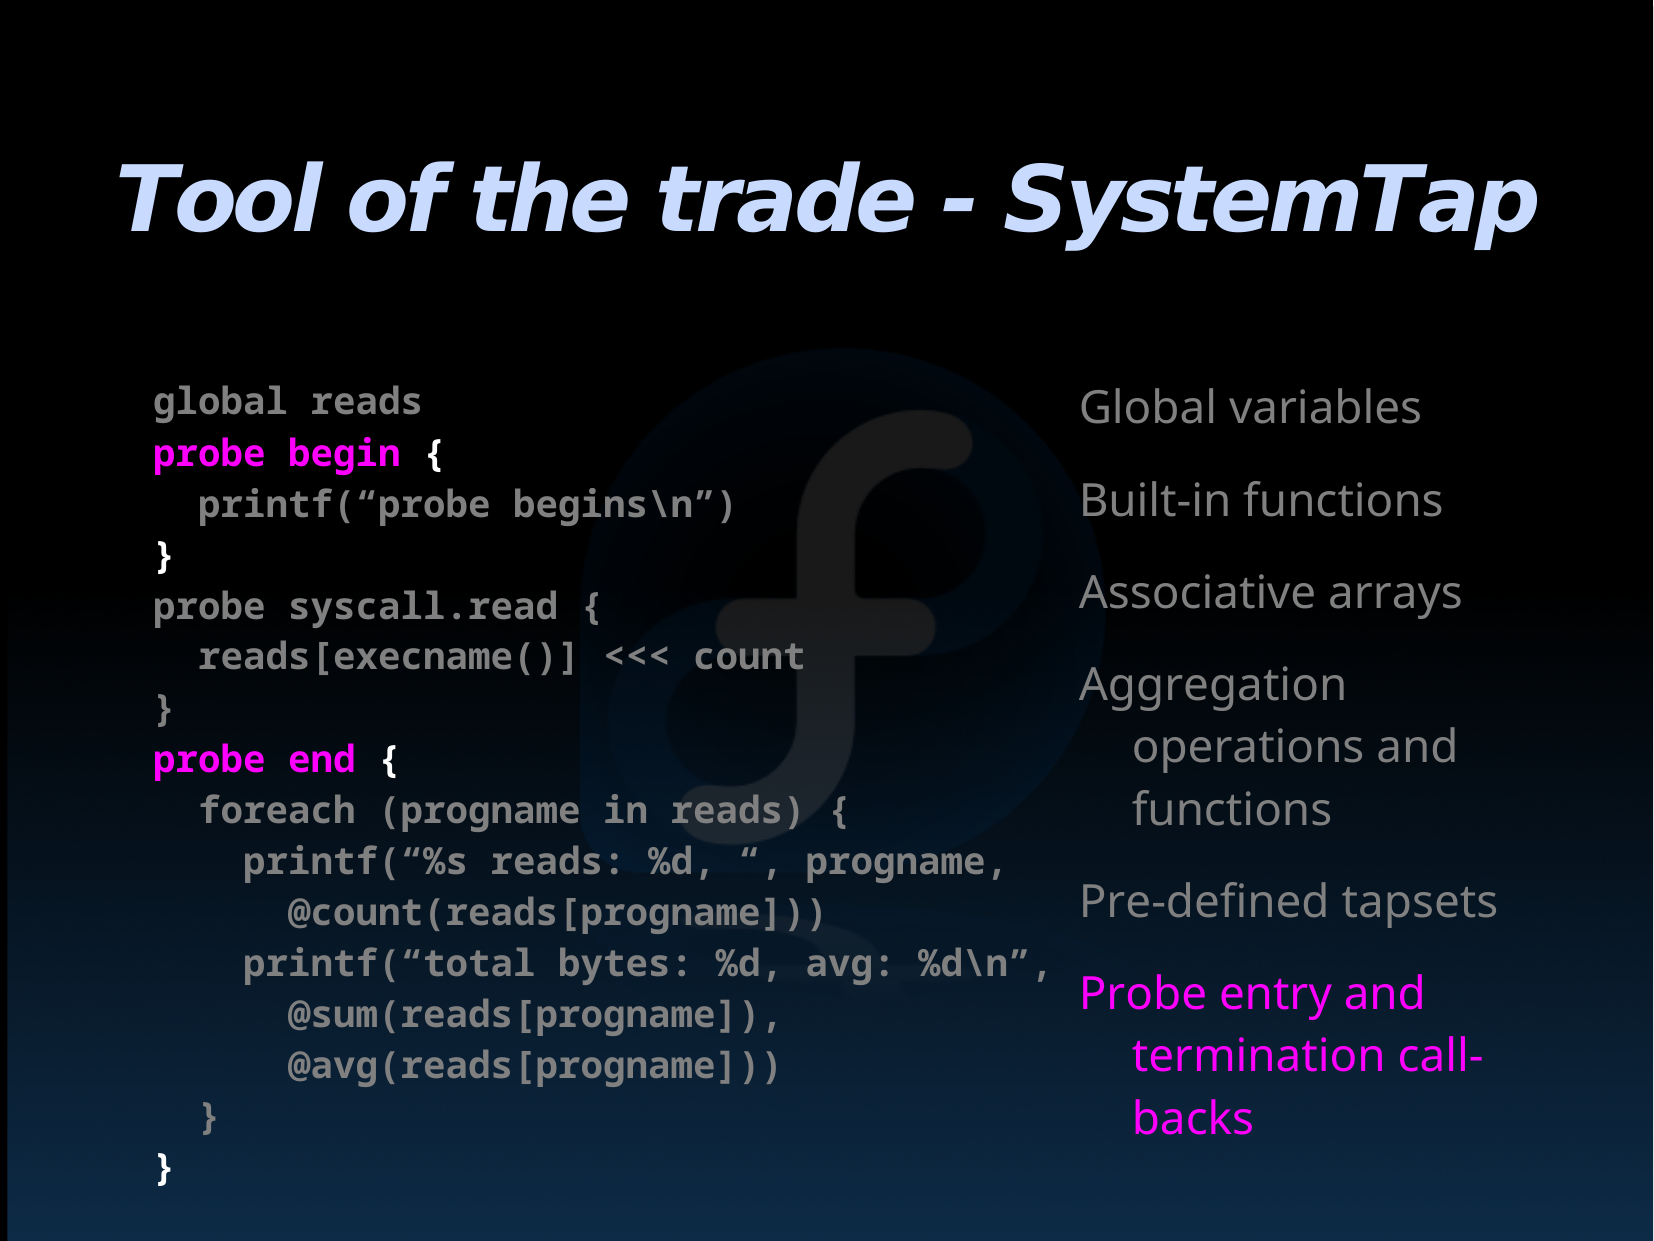

# Tool of the trade - SystemTap
global reads
probe begin {
 printf(“probe begins\n”)
}
probe syscall.read {
 reads[execname()] <<< count
}
probe end {
 foreach (progname in reads) {
 printf(“%s reads: %d, “, progname,
 @count(reads[progname]))
 printf(“total bytes: %d, avg: %d\n”,
 @sum(reads[progname]),
 @avg(reads[progname]))
 }
}
Global variables
Built-in functions
Associative arrays
Aggregation operations and functions
Pre-defined tapsets
Probe entry and termination call-backs